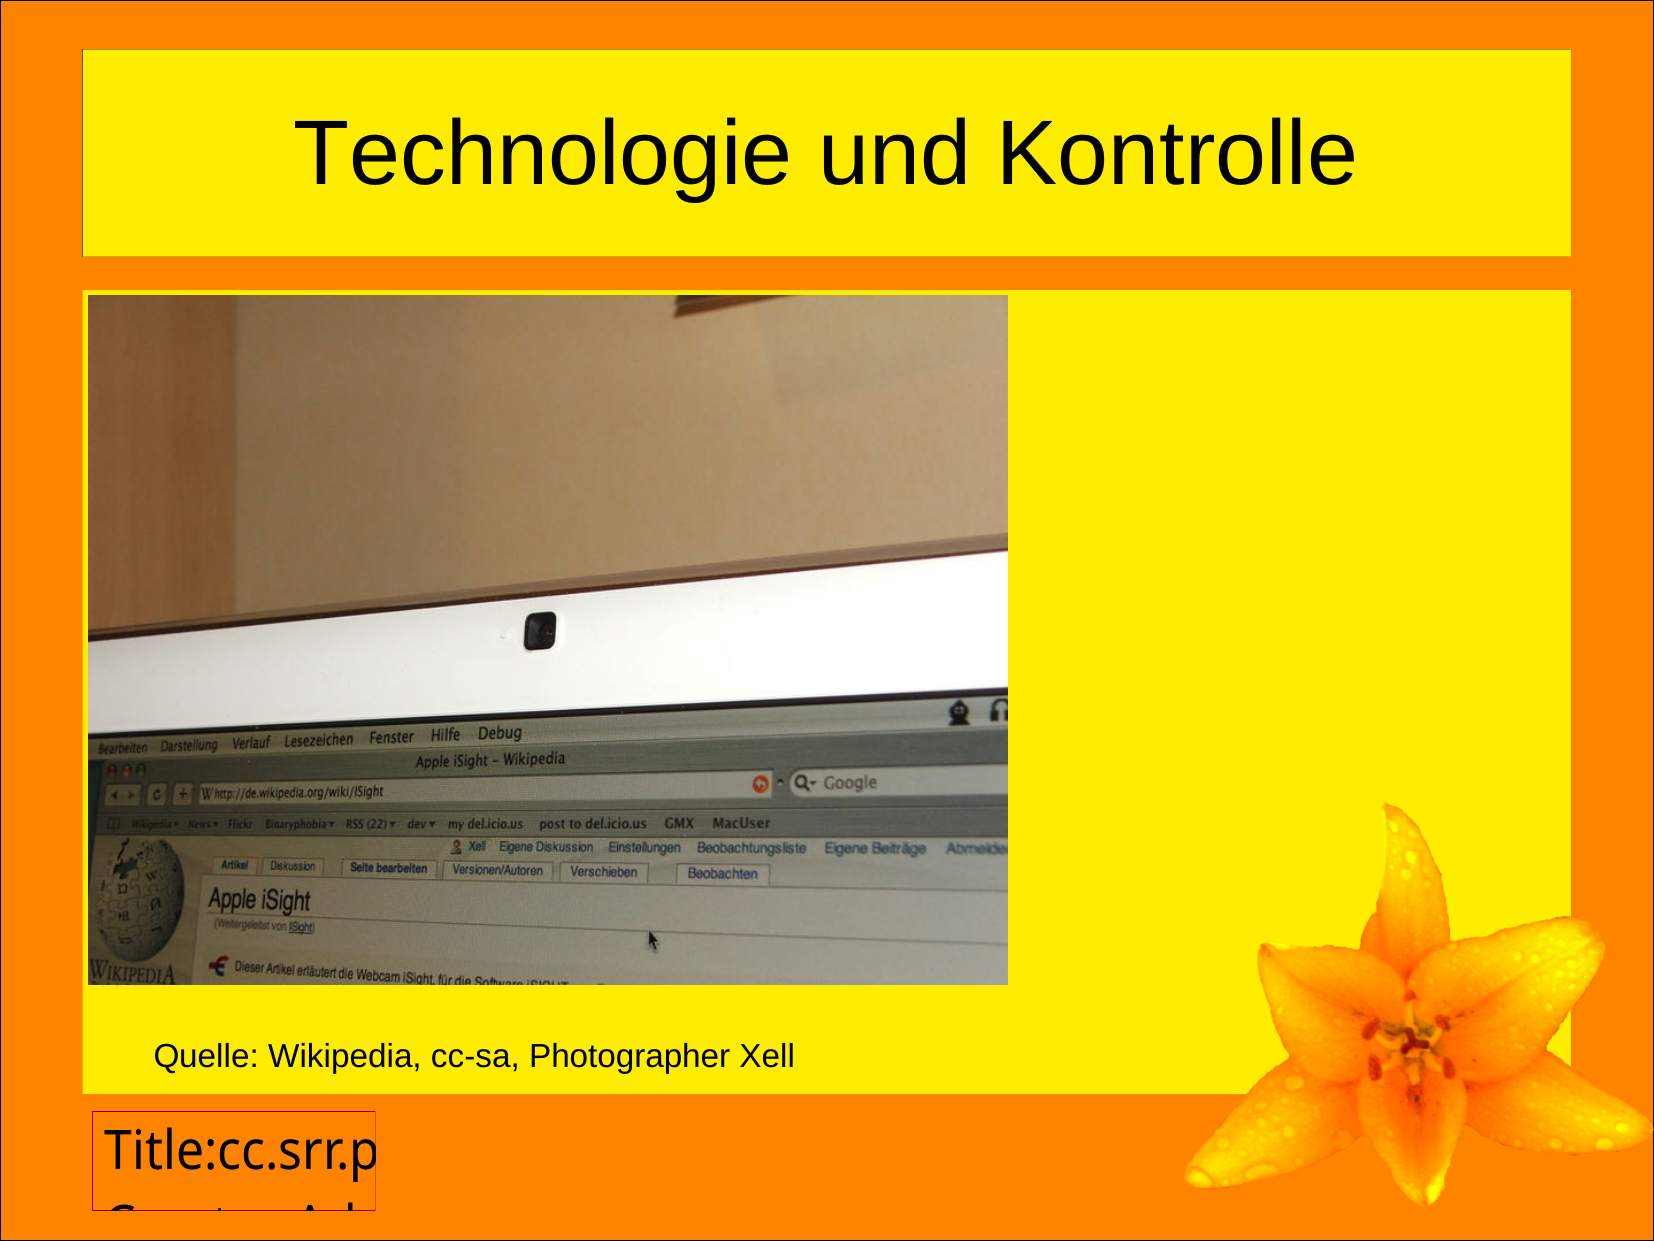

# Technologie und Kontrolle
Quelle: Wikipedia, cc-sa, Photographer Xell